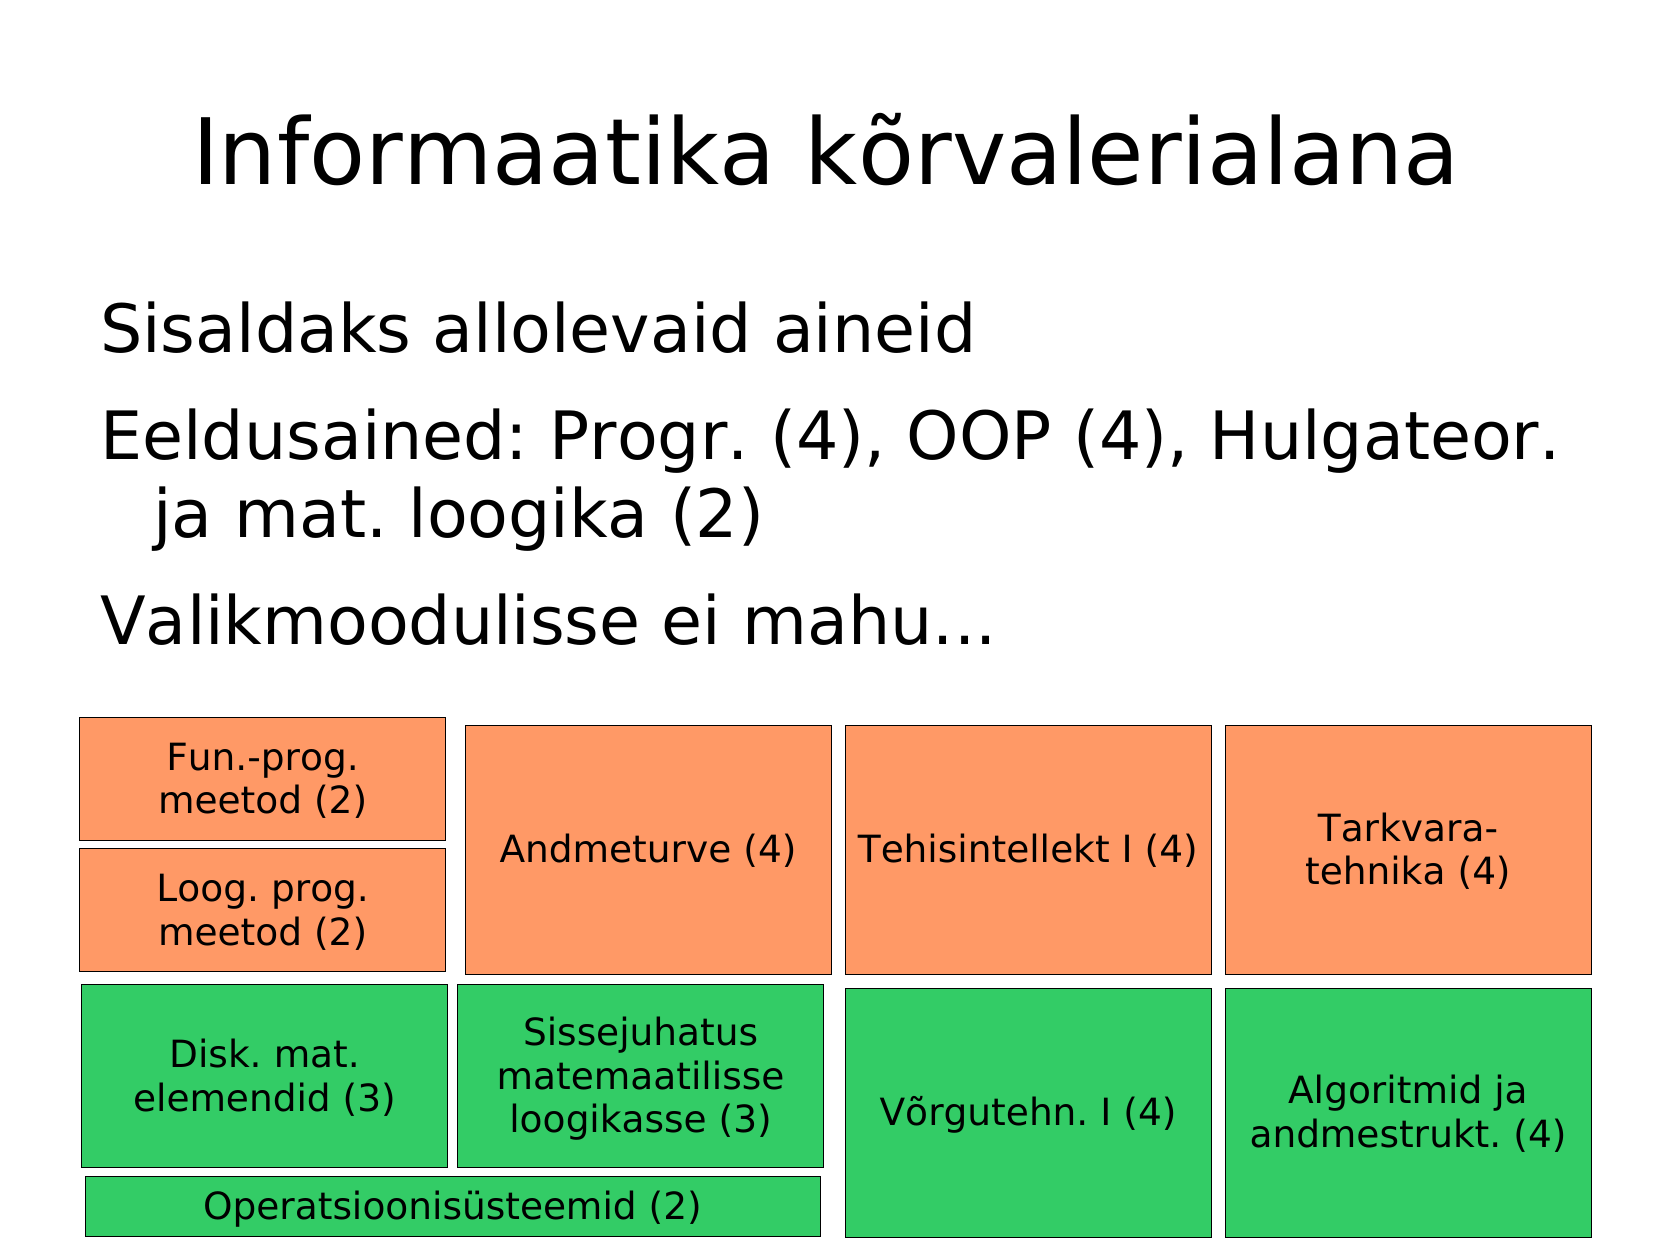

# Informaatika kõrvalerialana
Sisaldaks allolevaid aineid
Eeldusained: Progr. (4), OOP (4), Hulgateor. ja mat. loogika (2)
Valikmoodulisse ei mahu...
Fun.-prog.
meetod (2)
Andmeturve (4)
Tehisintellekt I (4)
Tarkvara-
tehnika (4)
Loog. prog.
meetod (2)
Disk. mat.
elemendid (3)
Sissejuhatus
matemaatilisse
loogikasse (3)
Võrgutehn. I (4)
Algoritmid ja
andmestrukt. (4)
Operatsioonisüsteemid (2)